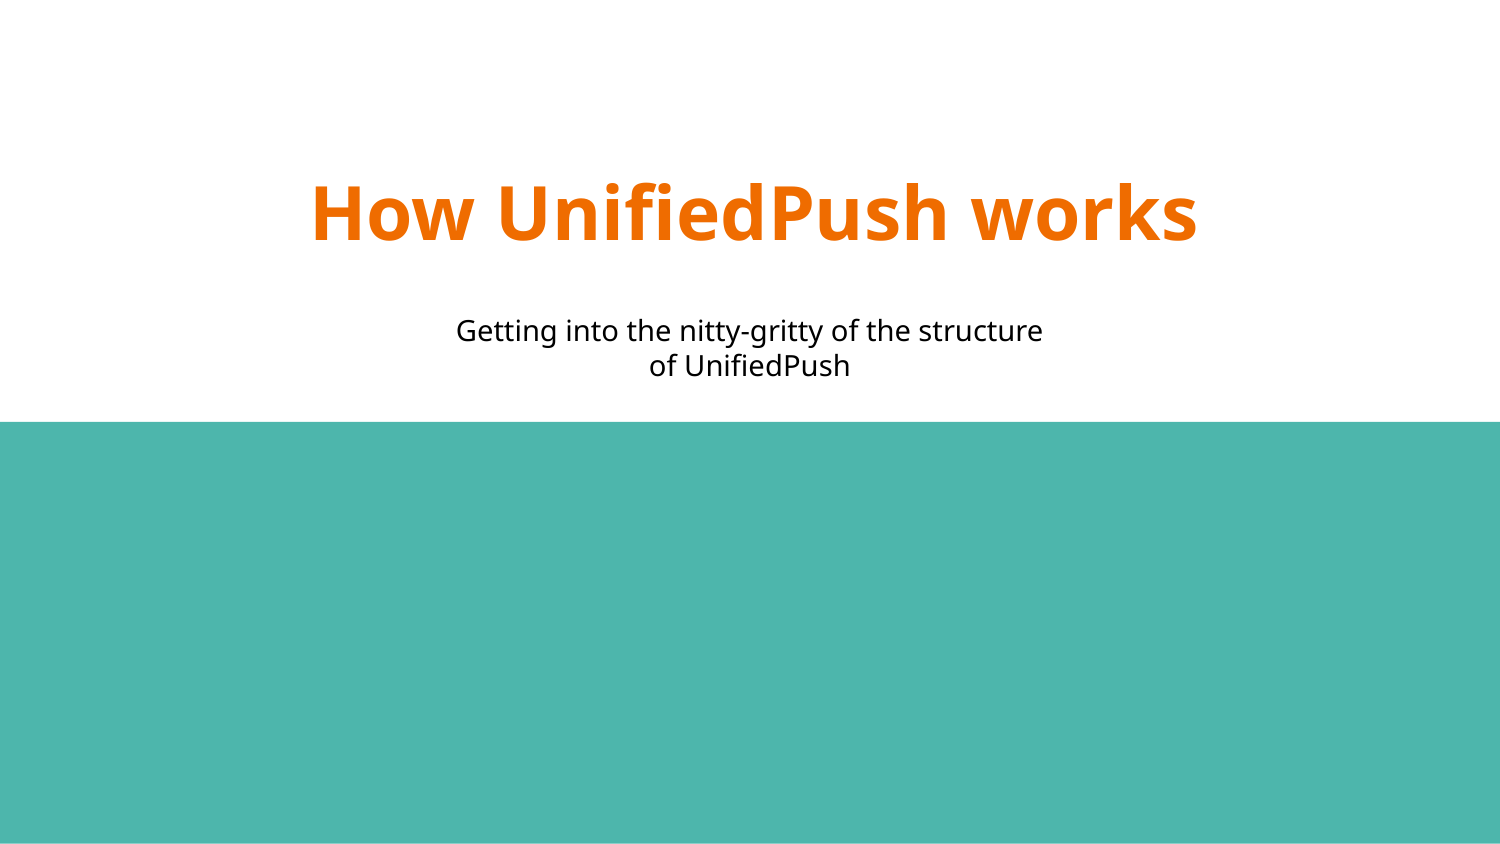

# How UnifiedPush works
Getting into the nitty-gritty of the structure of UnifiedPush